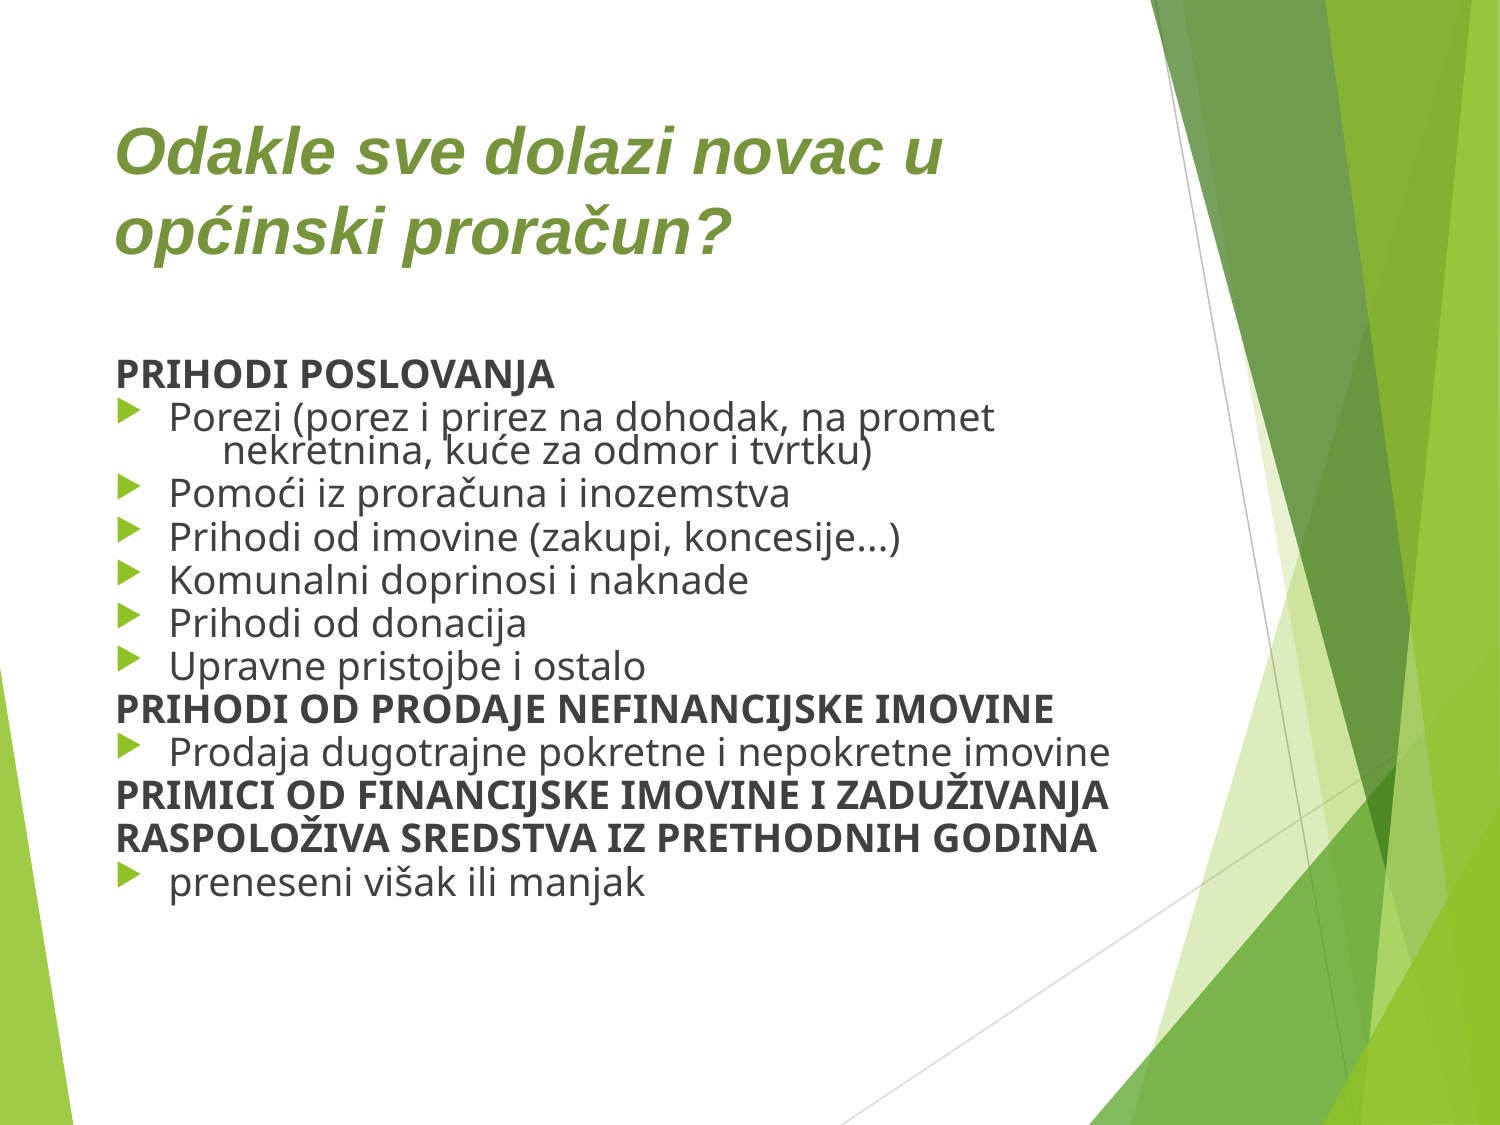

# Odakle sve dolazi novac u općinski proračun?
PRIHODI POSLOVANJA
Porezi (porez i prirez na dohodak, na promet nekretnina, kuće za odmor i tvrtku)
Pomoći iz proračuna i inozemstva
Prihodi od imovine (zakupi, koncesije...)
Komunalni doprinosi i naknade
Prihodi od donacija
Upravne pristojbe i ostalo
PRIHODI OD PRODAJE NEFINANCIJSKE IMOVINE
Prodaja dugotrajne pokretne i nepokretne imovine
PRIMICI OD FINANCIJSKE IMOVINE I ZADUŽIVANJA
RASPOLOŽIVA SREDSTVA IZ PRETHODNIH GODINA
preneseni višak ili manjak